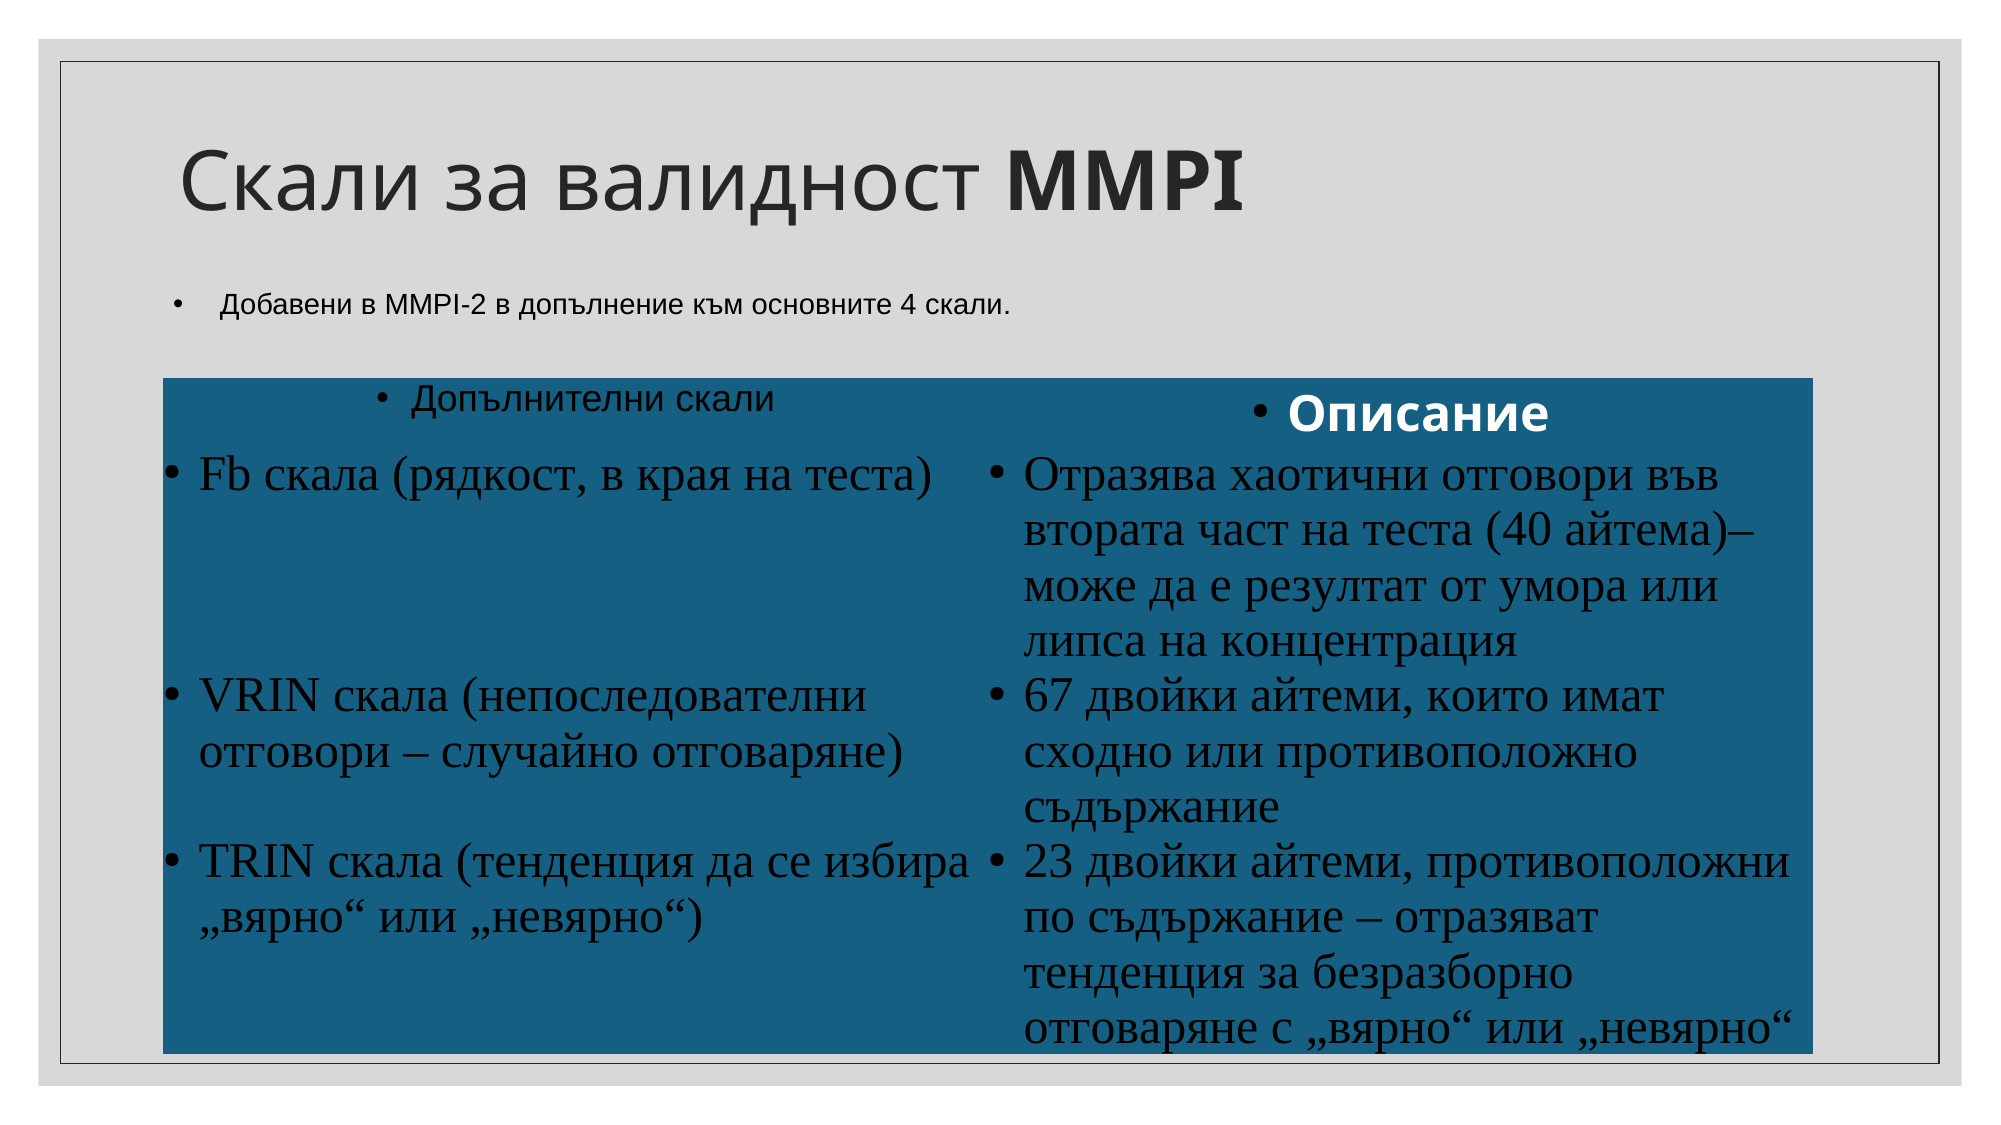

# Скали за валидност MMPI
Добавени в MMPI-2 в допълнение към основните 4 скали.
| Допълнителни скали | Описание |
| --- | --- |
| Fb скала (рядкост, в края на теста) | Отразява хаотични отговори във втората част на теста (40 айтема)– може да е резултат от умора или липса на концентрация |
| VRIN скала (непоследователни отговори – случайно отговаряне) | 67 двойки айтеми, които имат сходно или противоположно съдържание |
| TRIN скала (тенденция да се избира „вярно“ или „невярно“) | 23 двойки айтеми, противоположни по съдържание – отразяват тенденция за безразборно отговаряне с „вярно“ или „невярно“ |